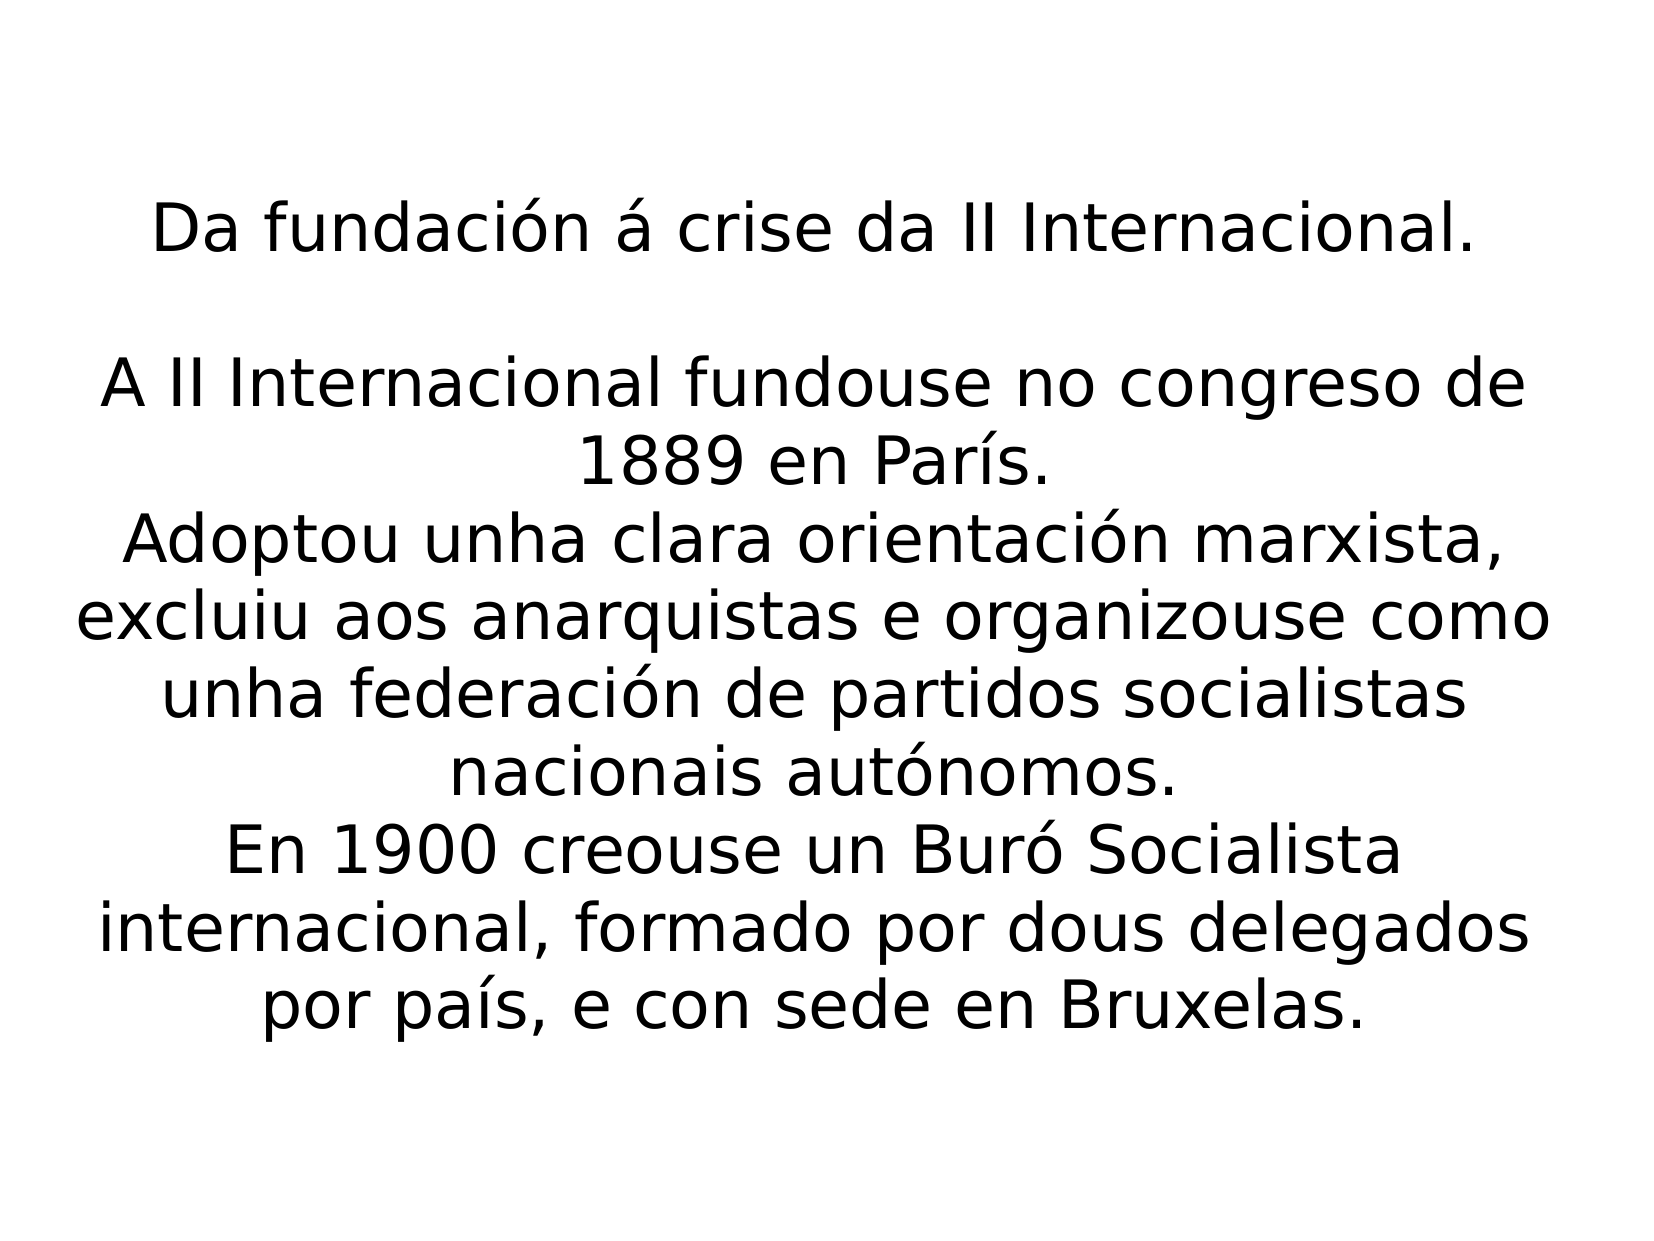

Da fundación á crise da II Internacional.
A II Internacional fundouse no congreso de 1889 en París.
Adoptou unha clara orientación marxista, excluiu aos anarquistas e organizouse como unha federación de partidos socialistas nacionais autónomos.
En 1900 creouse un Buró Socialista internacional, formado por dous delegados por país, e con sede en Bruxelas.